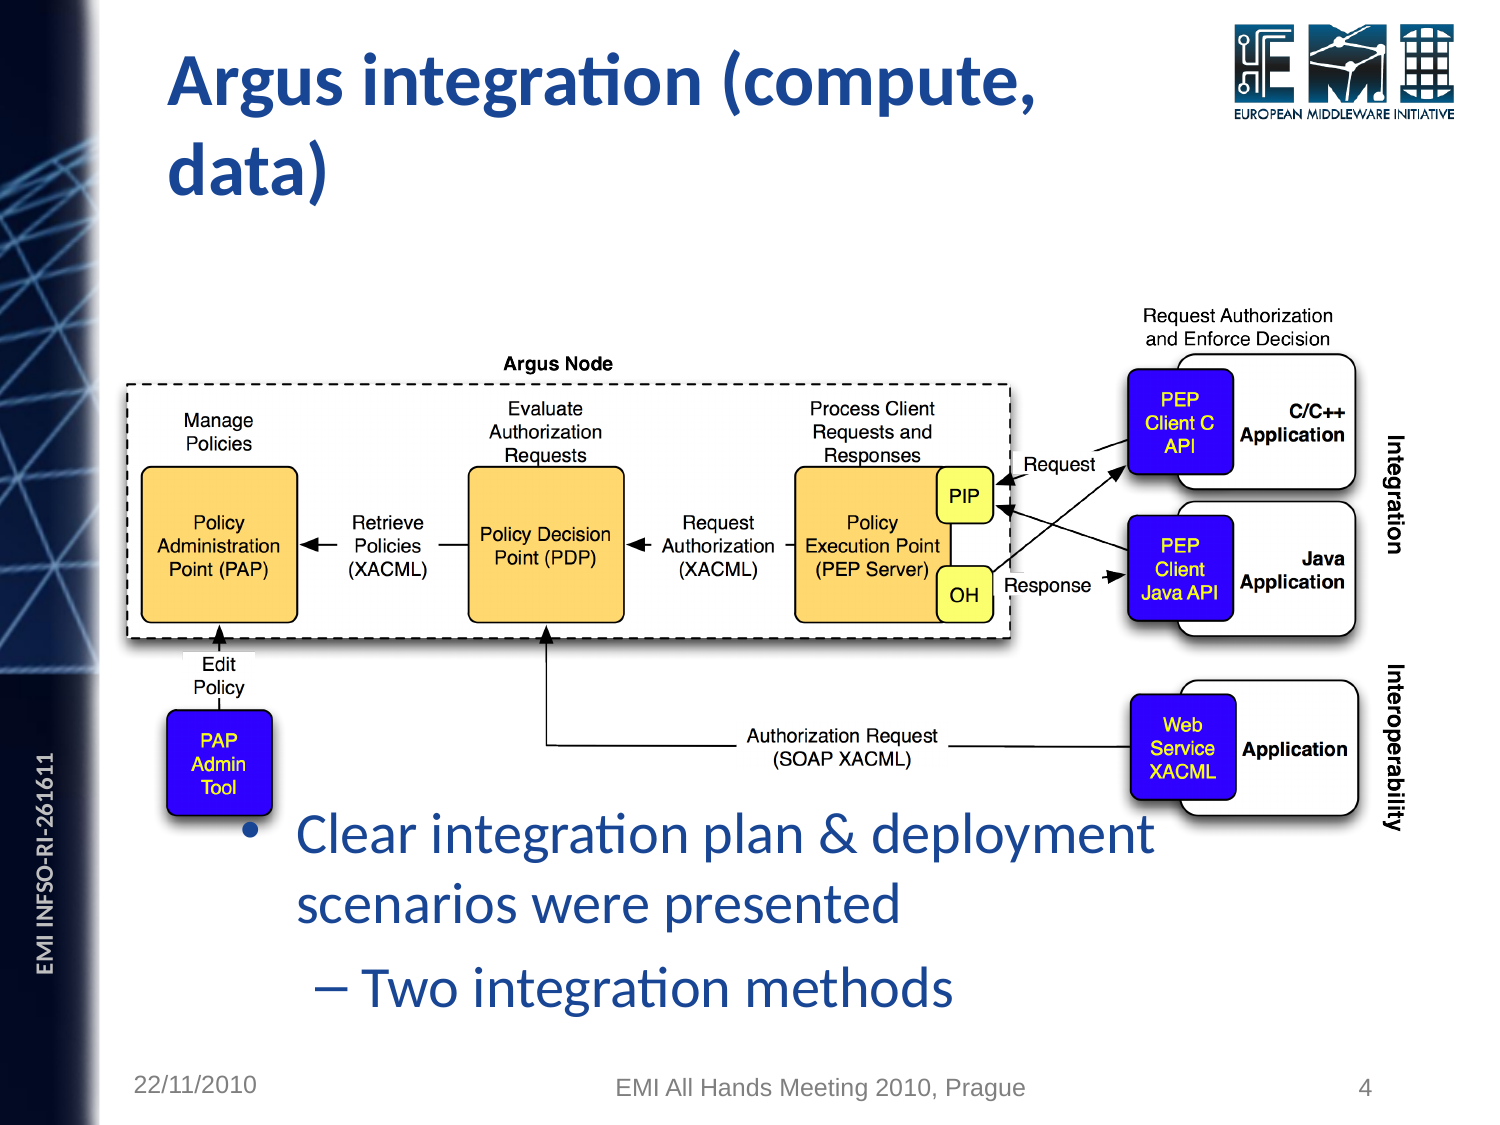

# Argus integration (compute, data)
Clear integration plan & deployment scenarios were presented
Two integration methods
22/11/2010
EMI All Hands Meeting 2010, Prague